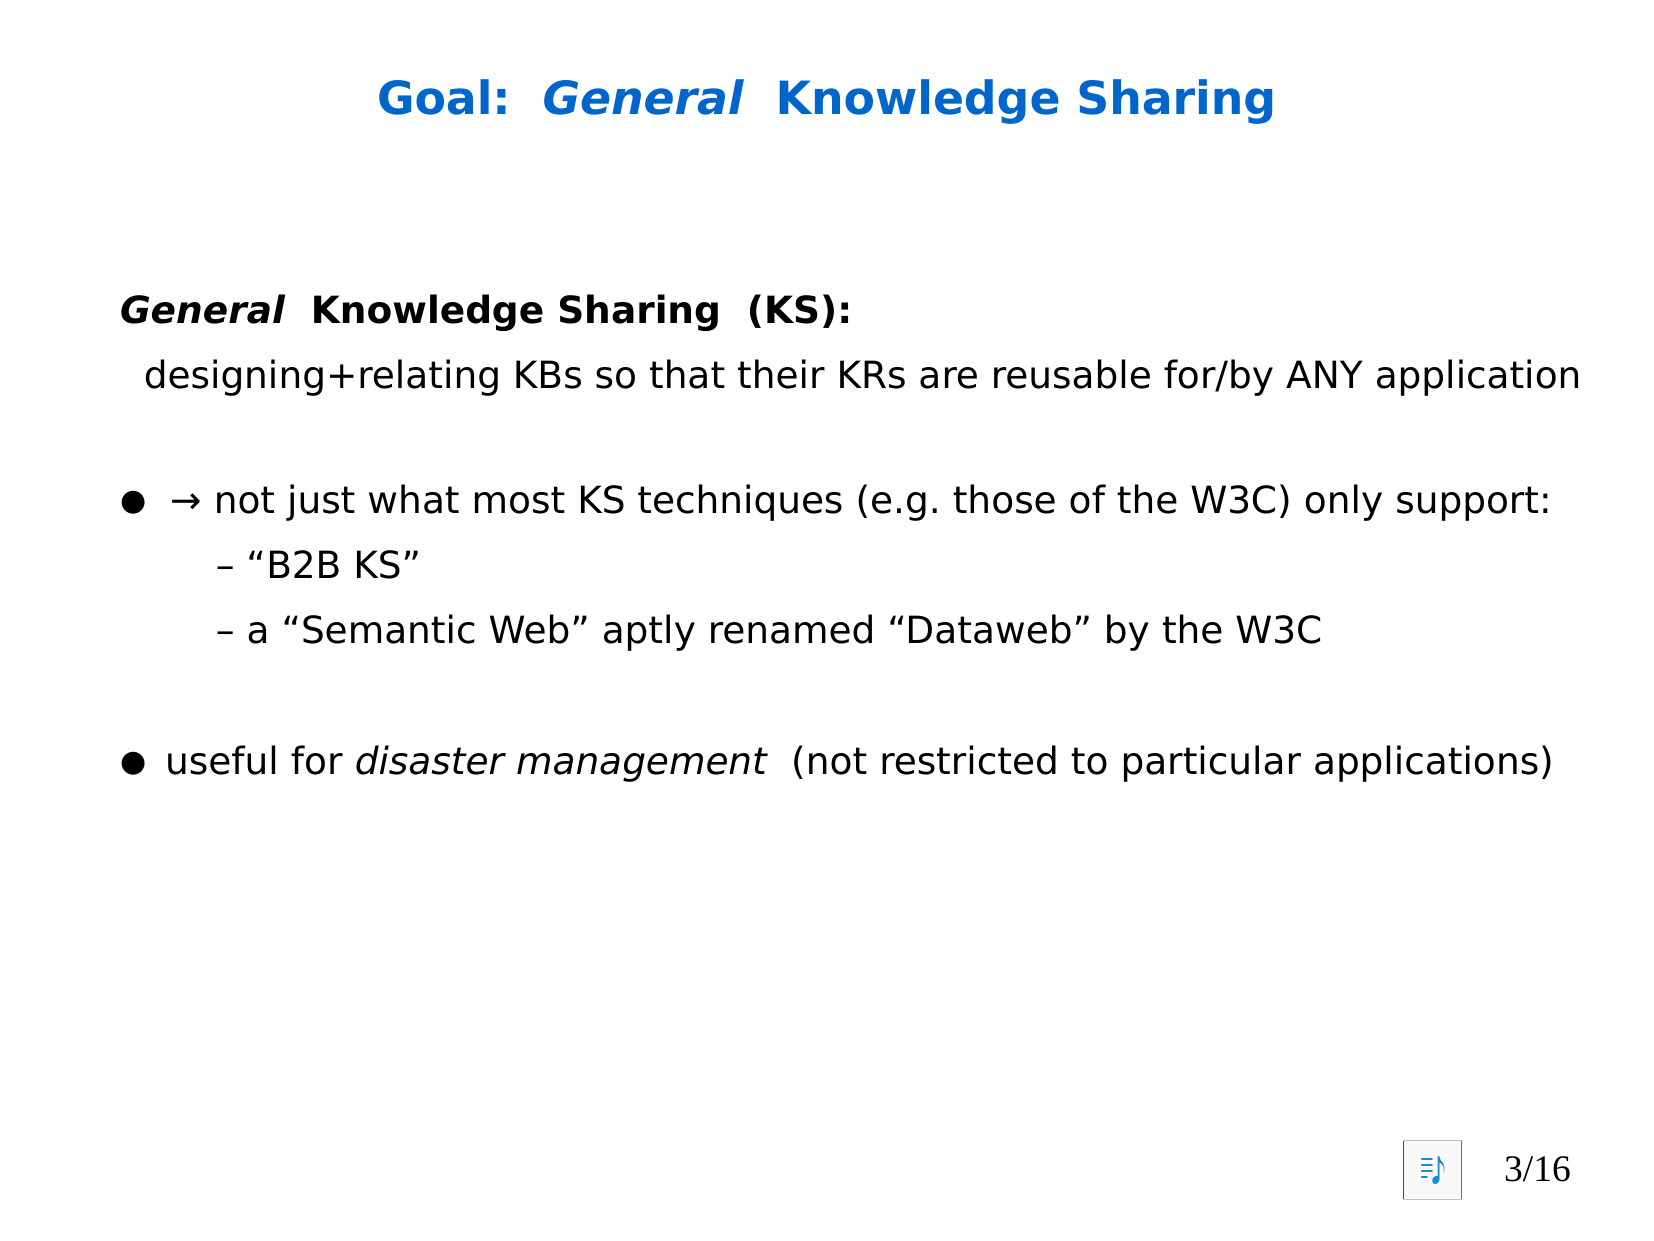

# Goal: General Knowledge Sharing
General  Knowledge Sharing  (KS):
  designing+relating KBs so that their KRs are reusable for/by ANY application
● → not just what most KS techniques (e.g. those of the W3C) only support:
 – “B2B KS”
 – a “Semantic Web” aptly renamed “Dataweb” by the W3C
● useful for disaster management (not restricted to particular applications)
3